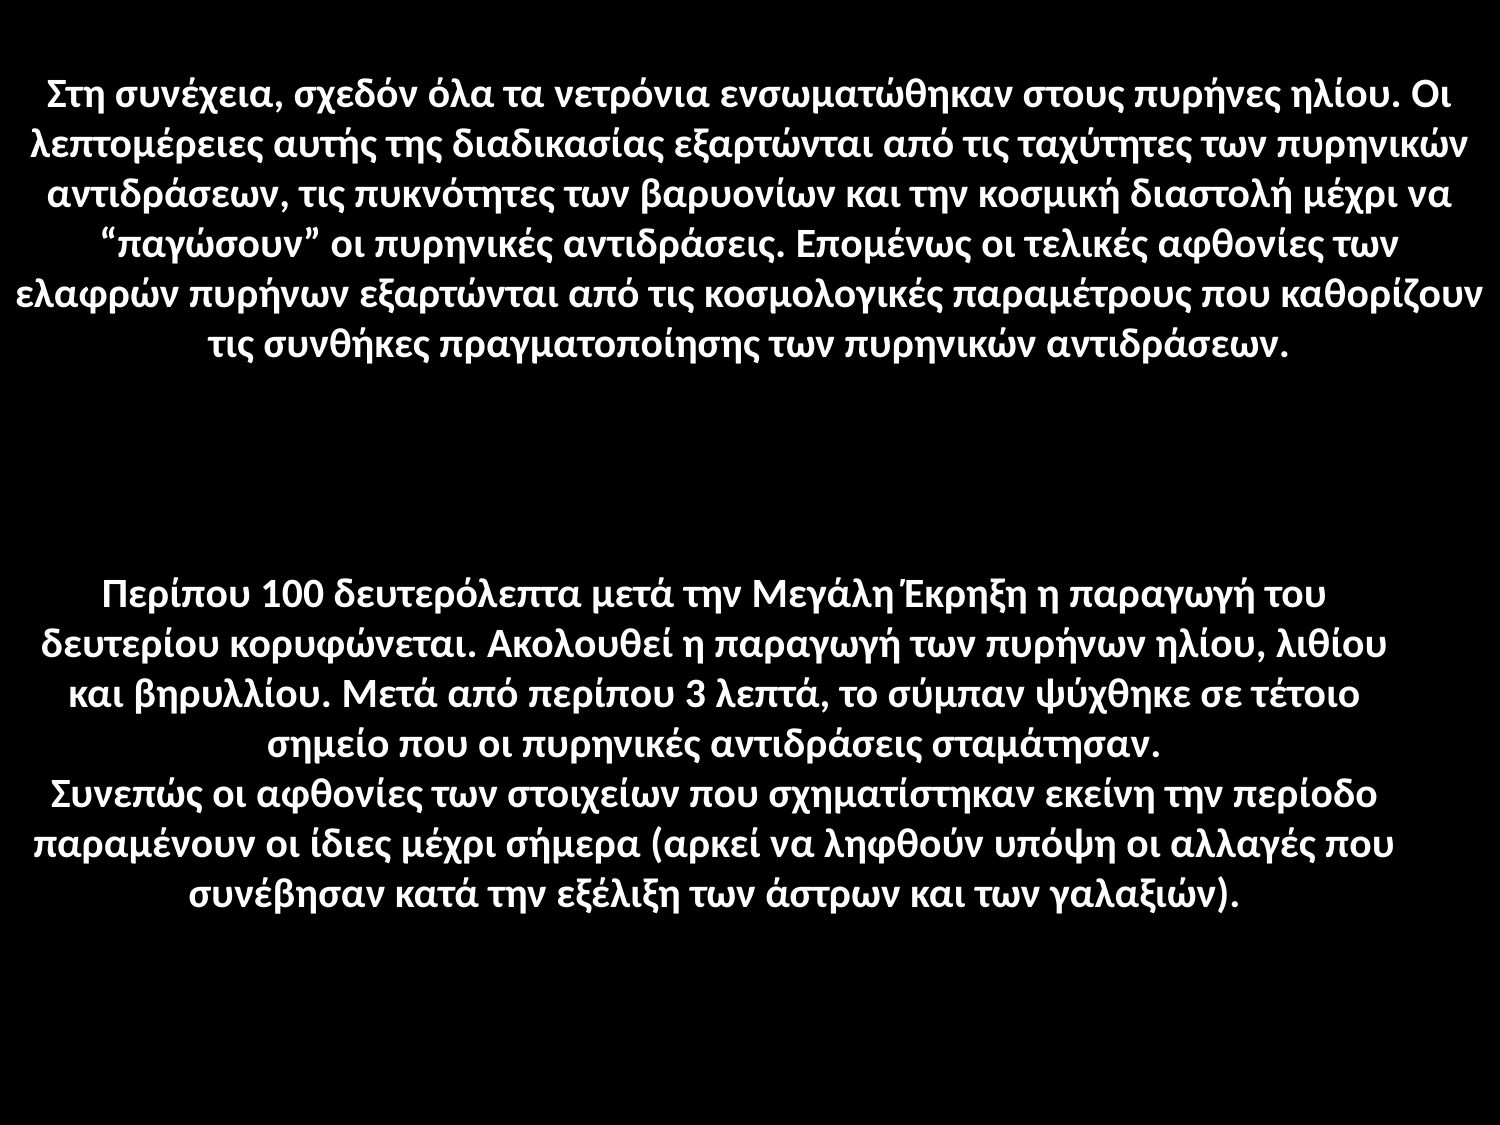

Περίπου 100 δευτερόλεπτα μετά την Μεγάλη Έκρηξη η παραγωγή του δευτερίου κορυφώνεται. Ακολουθεί η παραγωγή των πυρήνων ηλίου, λιθίου και βηρυλλίου. Μετά από περίπου 3 λεπτά, το σύμπαν ψύχθηκε σε τέτοιο σημείο που οι πυρηνικές αντιδράσεις σταμάτησαν.
Συνεπώς οι αφθονίες των στοιχείων που σχηματίστηκαν εκείνη την περίοδο παραμένουν οι ίδιες μέχρι σήμερα (αρκεί να ληφθούν υπόψη οι αλλαγές που συνέβησαν κατά την εξέλιξη των άστρων και των γαλαξιών).
Στη συνέχεια, σχεδόν όλα τα νετρόνια ενσωματώθηκαν στους πυρήνες ηλίου. Οι λεπτομέρειες αυτής της διαδικασίας εξαρτώνται από τις ταχύτητες των πυρηνικών αντιδράσεων, τις πυκνότητες των βαρυονίων και την κοσμική διαστολή μέχρι να “παγώσουν” οι πυρηνικές αντιδράσεις. Επομένως οι τελικές αφθονίες των ελαφρών πυρήνων εξαρτώνται από τις κοσμολογικές παραμέτρους που καθορίζουν τις συνθήκες πραγματοποίησης των πυρηνικών αντιδράσεων.